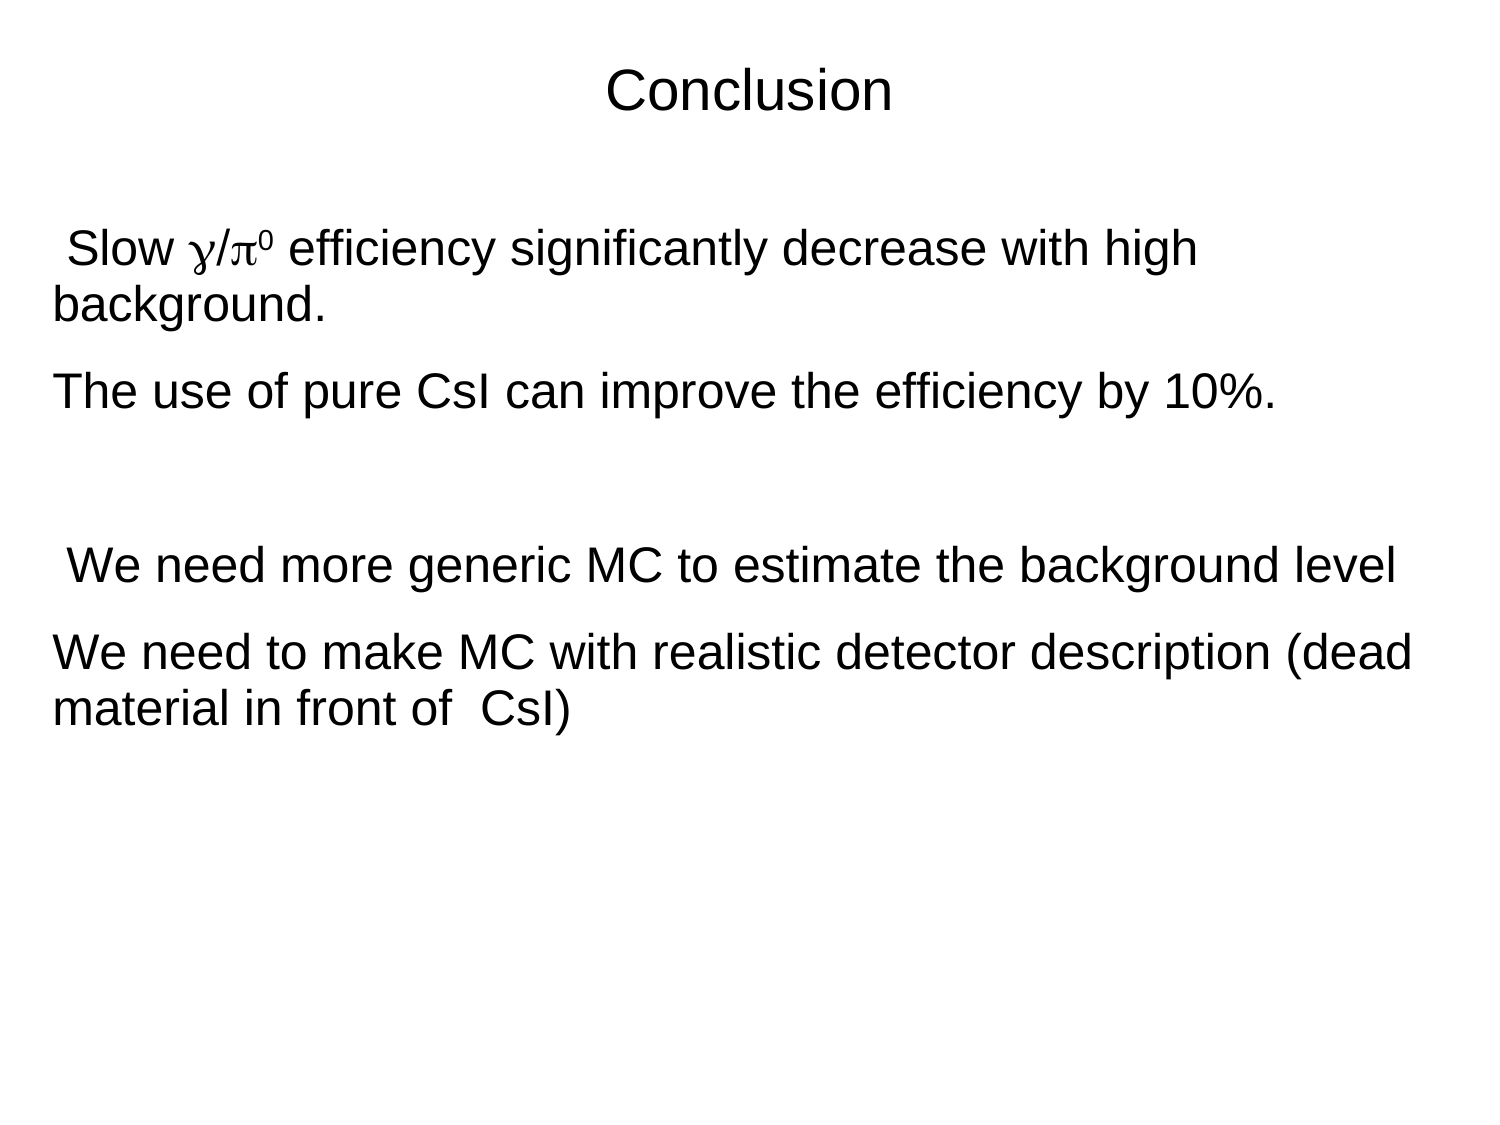

Conclusion
 Slow 0 efficiency significantly decrease with high background.
The use of pure CsI can improve the efficiency by 10%.
 We need more generic MC to estimate the background level
We need to make MC with realistic detector description (dead material in front of CsI)